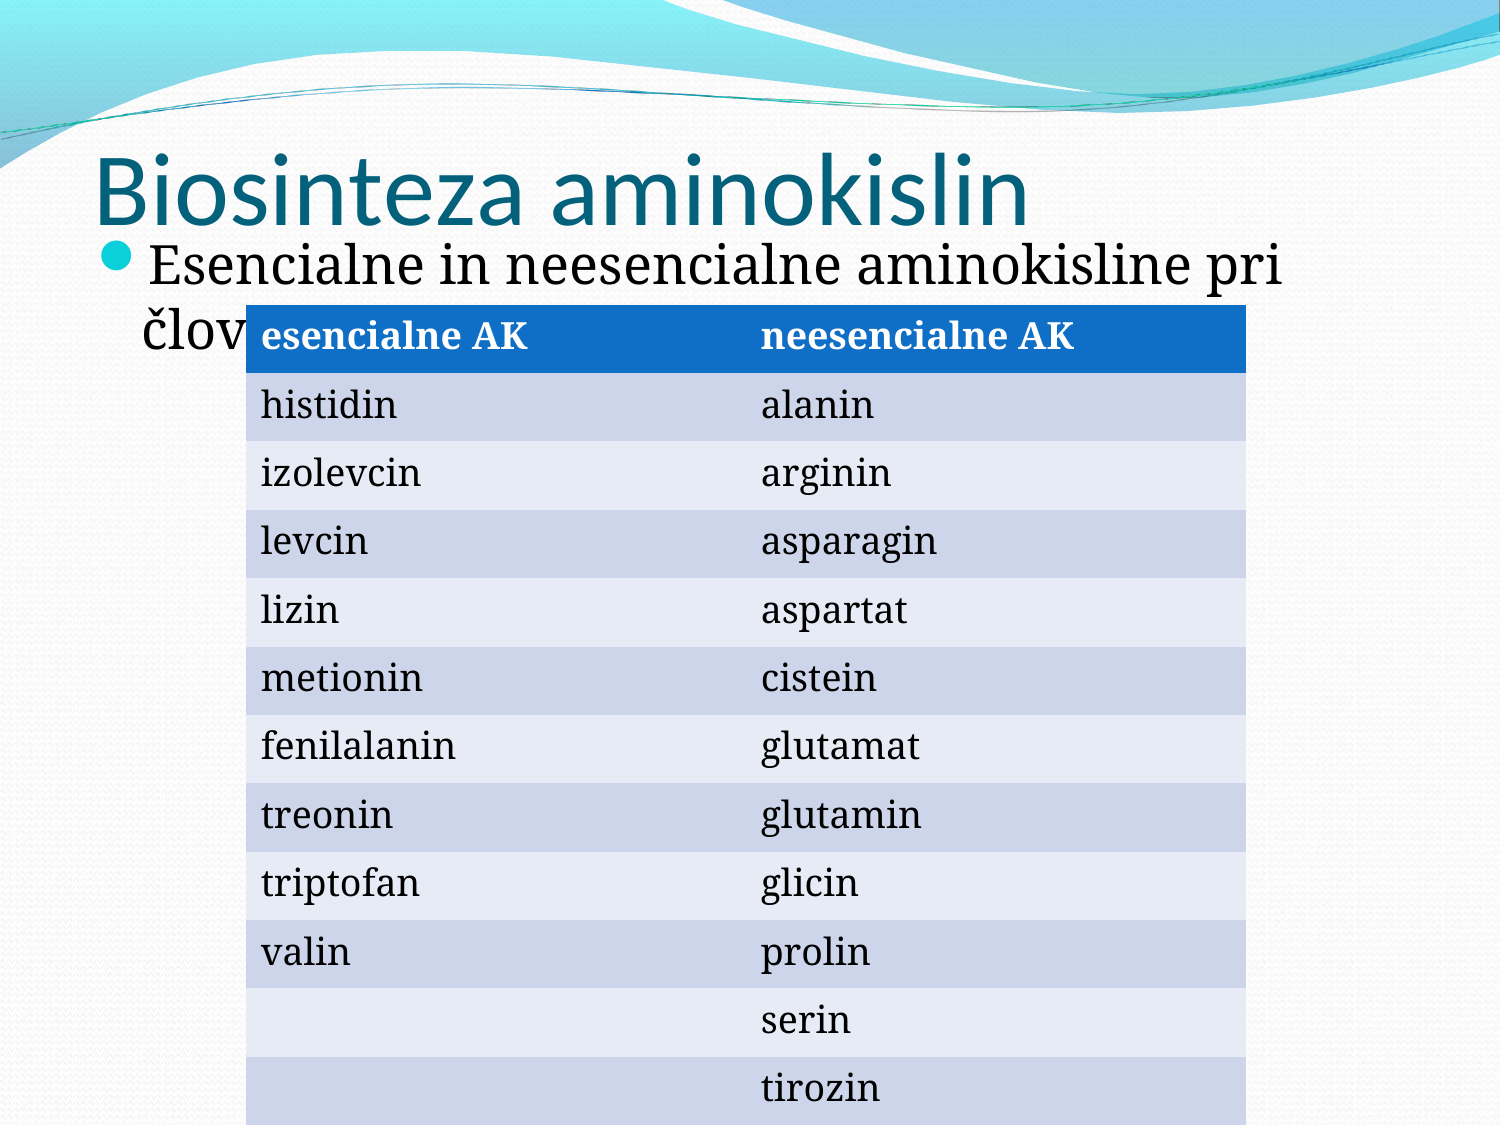

# Biosinteza aminokislin
Esencialne in neesencialne aminokisline pri človeku
| esencialne AK | neesencialne AK |
| --- | --- |
| histidin | alanin |
| izolevcin | arginin |
| levcin | asparagin |
| lizin | aspartat |
| metionin | cistein |
| fenilalanin | glutamat |
| treonin | glutamin |
| triptofan | glicin |
| valin | prolin |
| | serin |
| | tirozin |